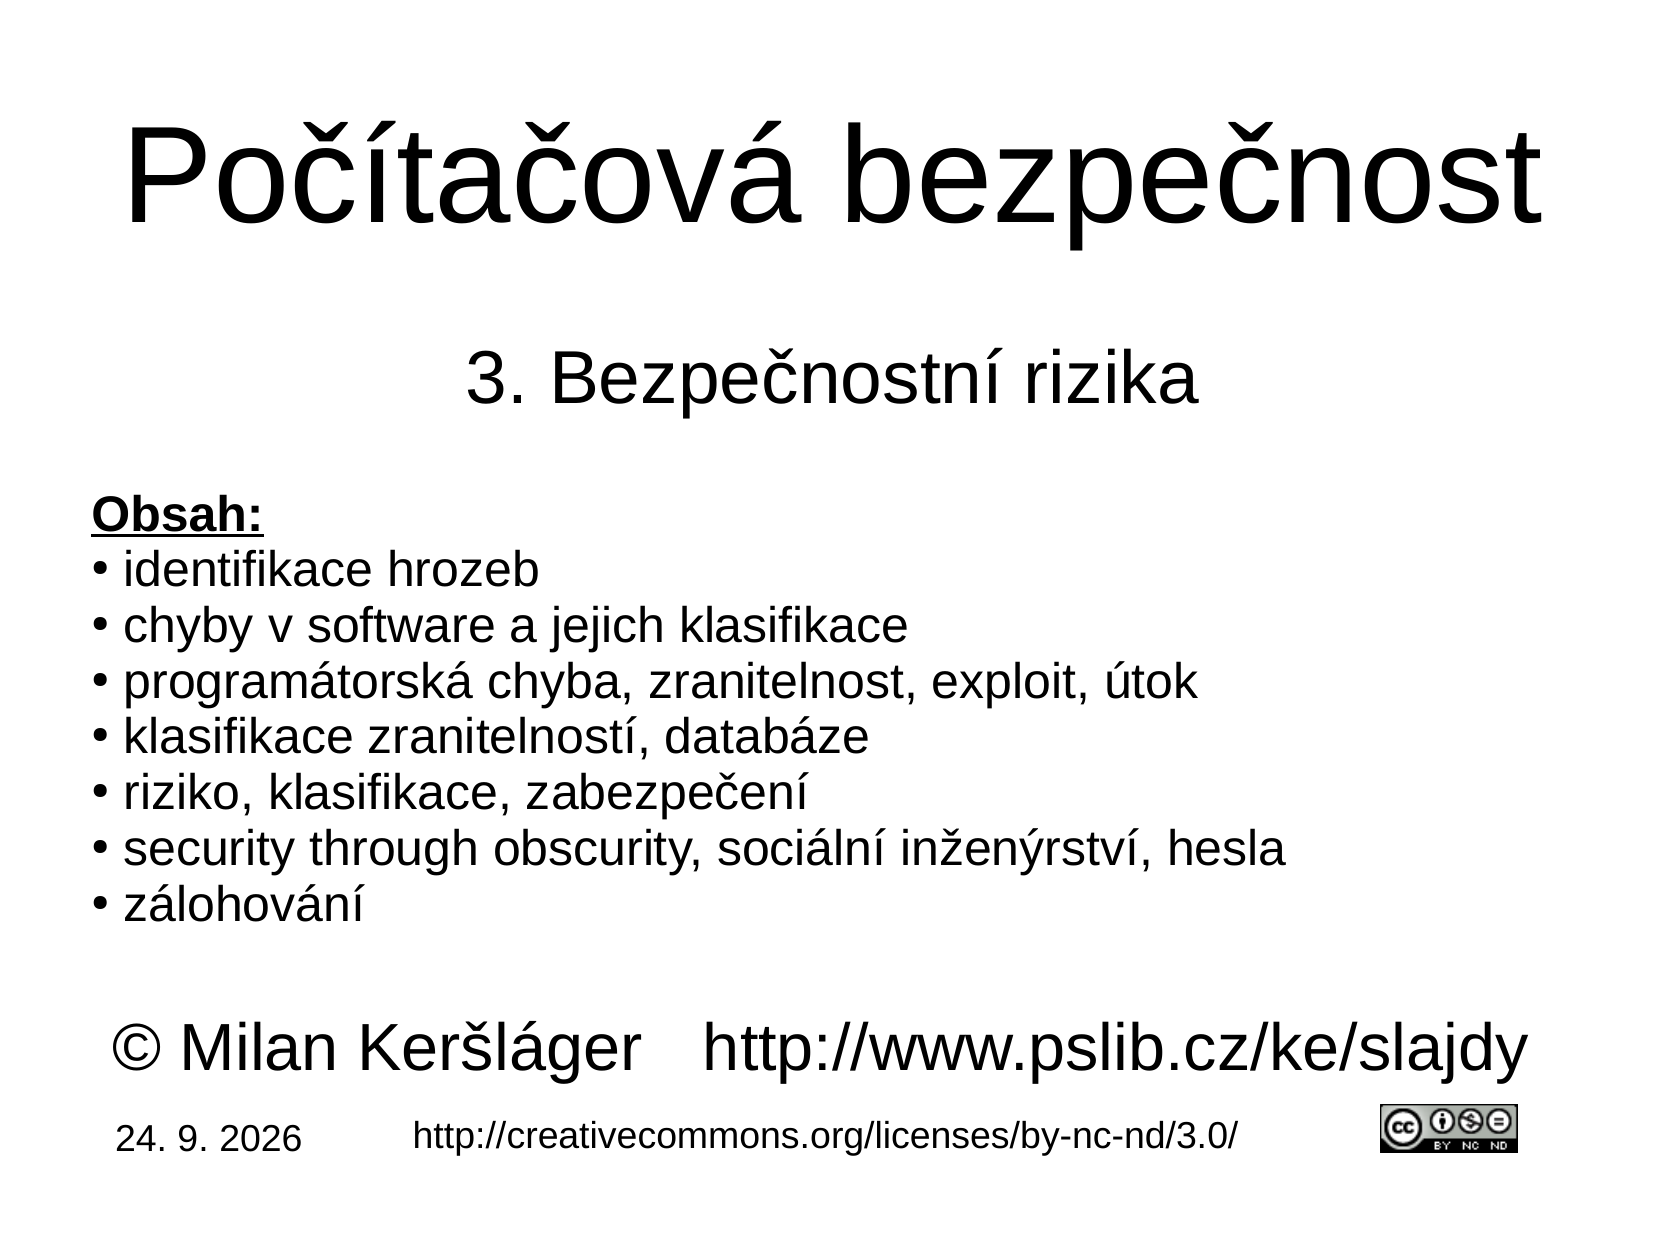

# Počítačová bezpečnost 3. Bezpečnostní rizika
Obsah:
 identifikace hrozeb
 chyby v software a jejich klasifikace
 programátorská chyba, zranitelnost, exploit, útok
 klasifikace zranitelností, databáze
 riziko, klasifikace, zabezpečení
 security through obscurity, sociální inženýrství, hesla
 zálohování
© Milan Keršláger	http://www.pslib.cz/ke/slajdy
http://creativecommons.org/licenses/by-nc-nd/3.0/